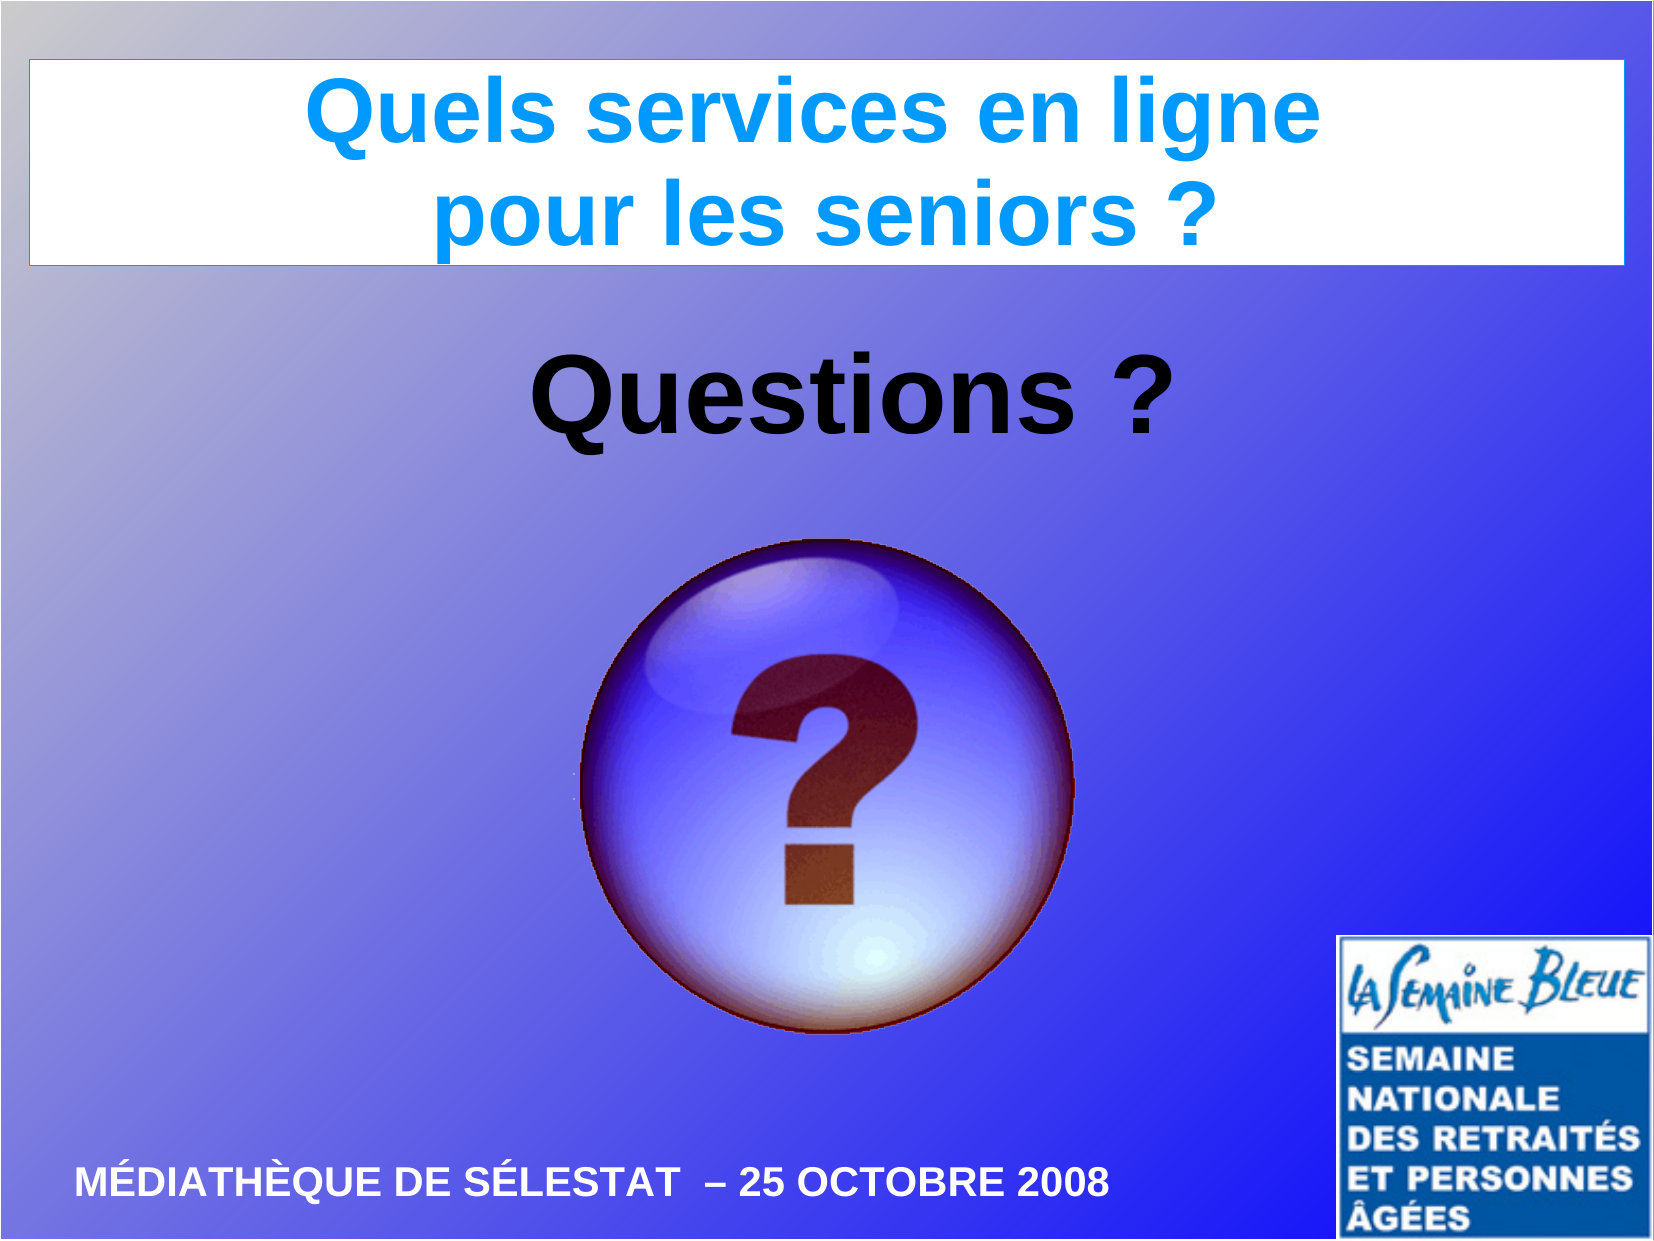

Quels services en ligne
pour les seniors ?
Questions ?
MÉDIATHÈQUE DE SÉLESTAT – 25 OCTOBRE 2008